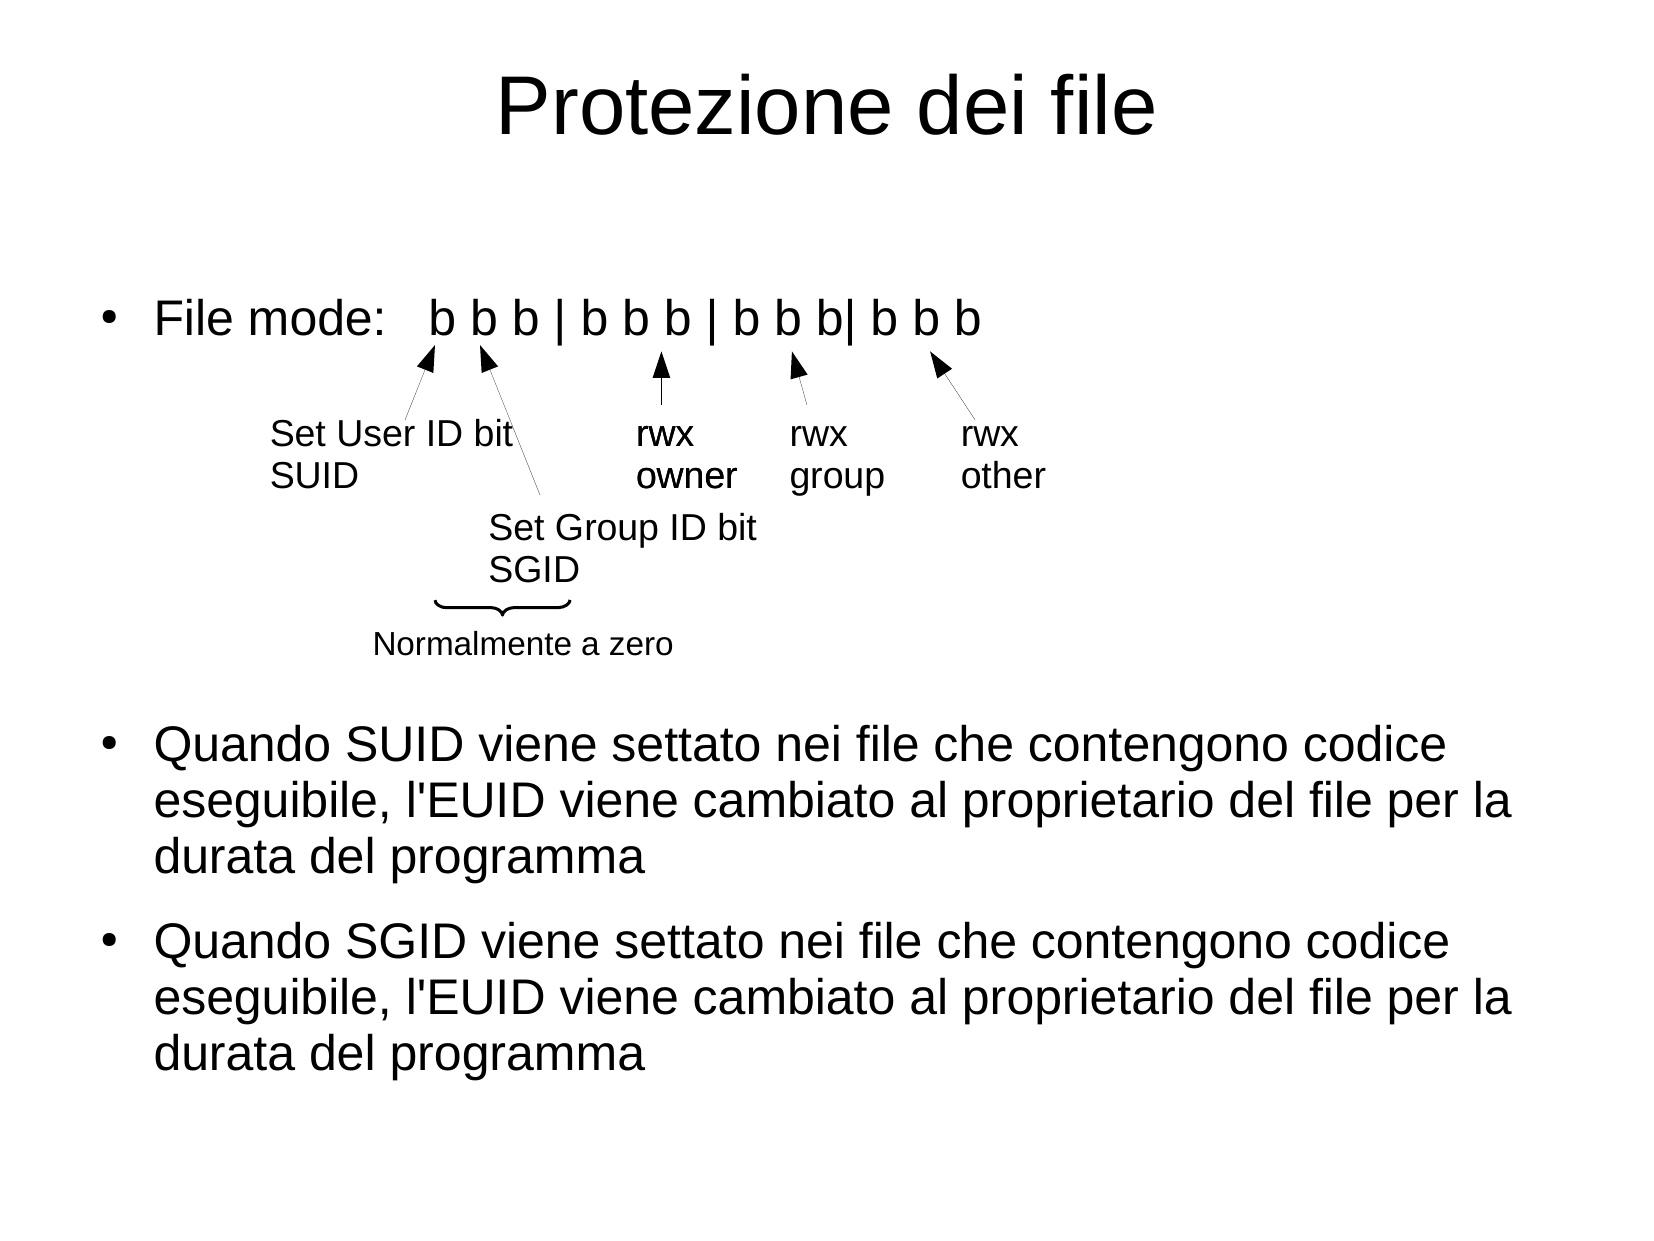

# Protezione dei file
File mode: b b b | b b b | b b b| b b b
Quando SUID viene settato nei file che contengono codice eseguibile, l'EUID viene cambiato al proprietario del file per la durata del programma
Quando SGID viene settato nei file che contengono codice eseguibile, l'EUID viene cambiato al proprietario del file per la durata del programma
Set User ID bit
SUID
rwx
owner
rwx
owner
rwx
group
rwx
other
Set Group ID bit
SGID
Normalmente a zero